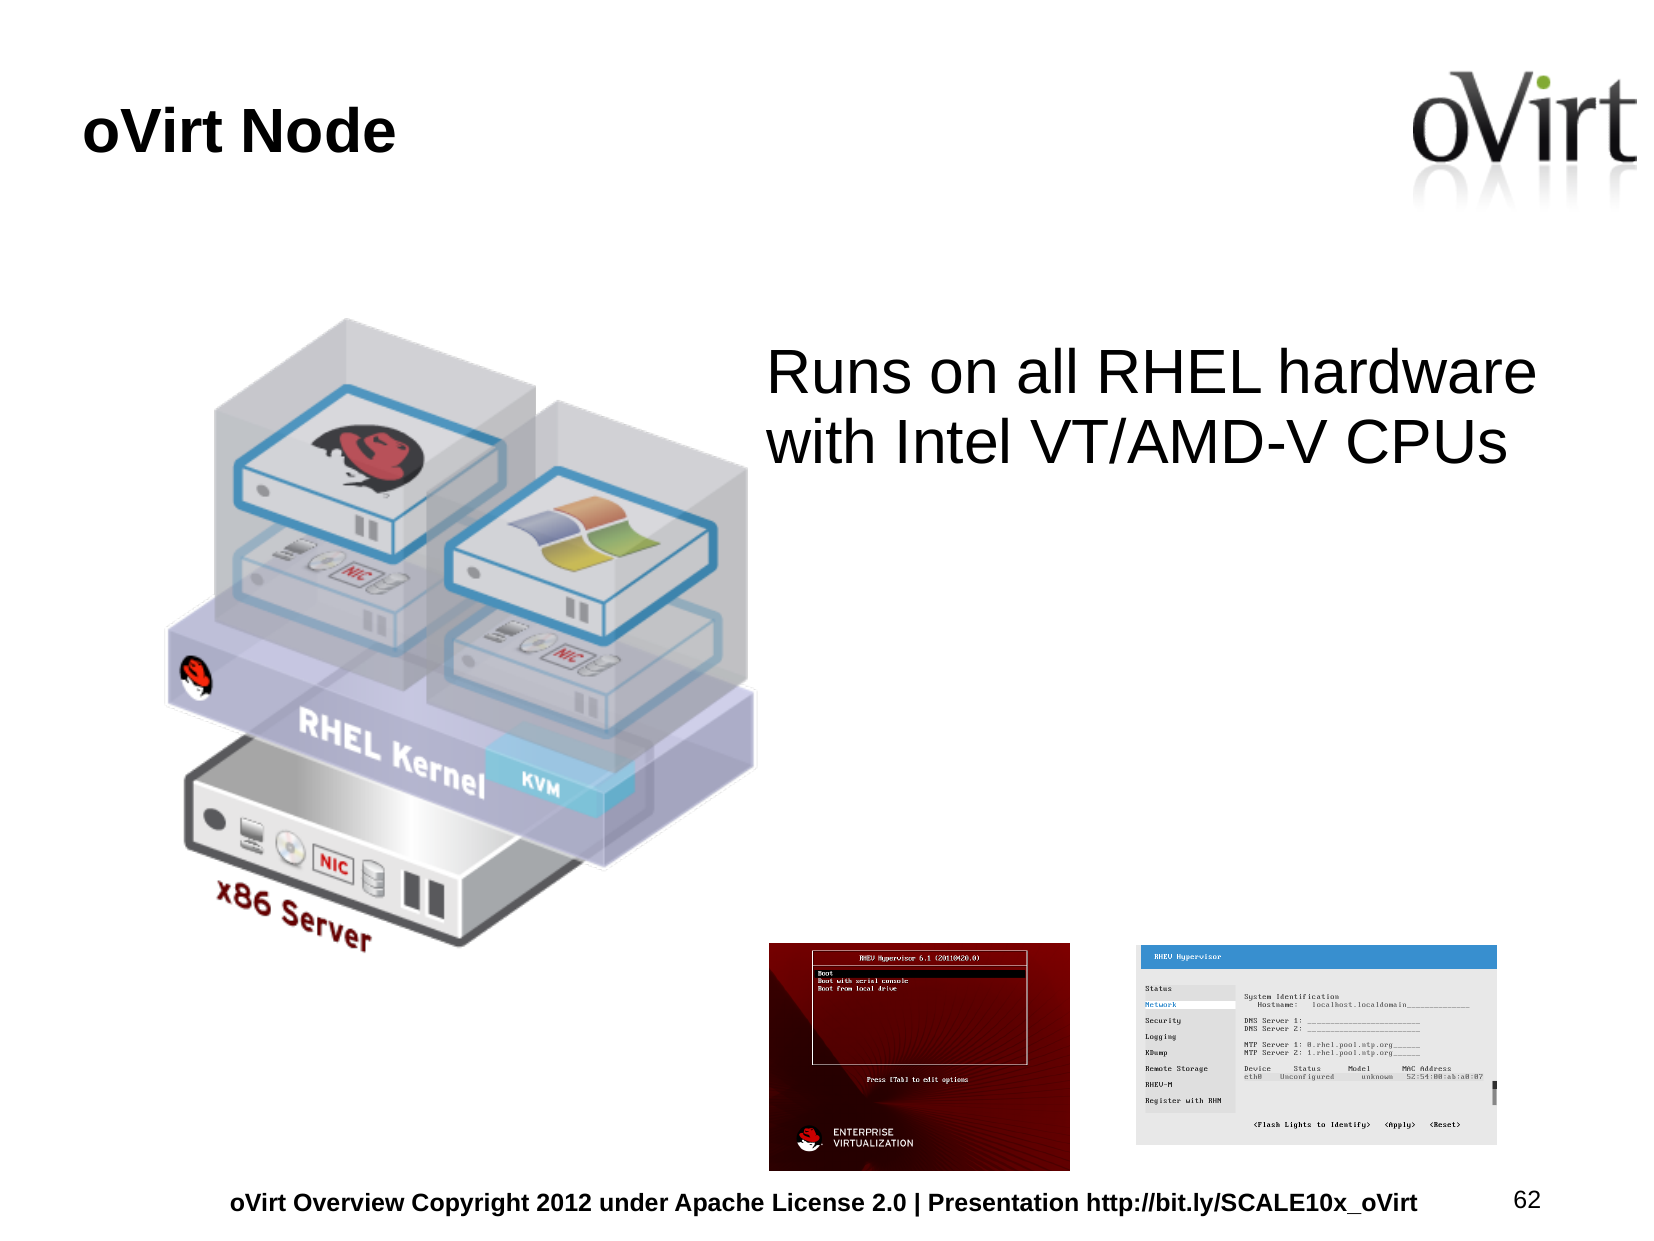

# oVirt Node
Runs on all RHEL hardware
with Intel VT/AMD-V CPUs